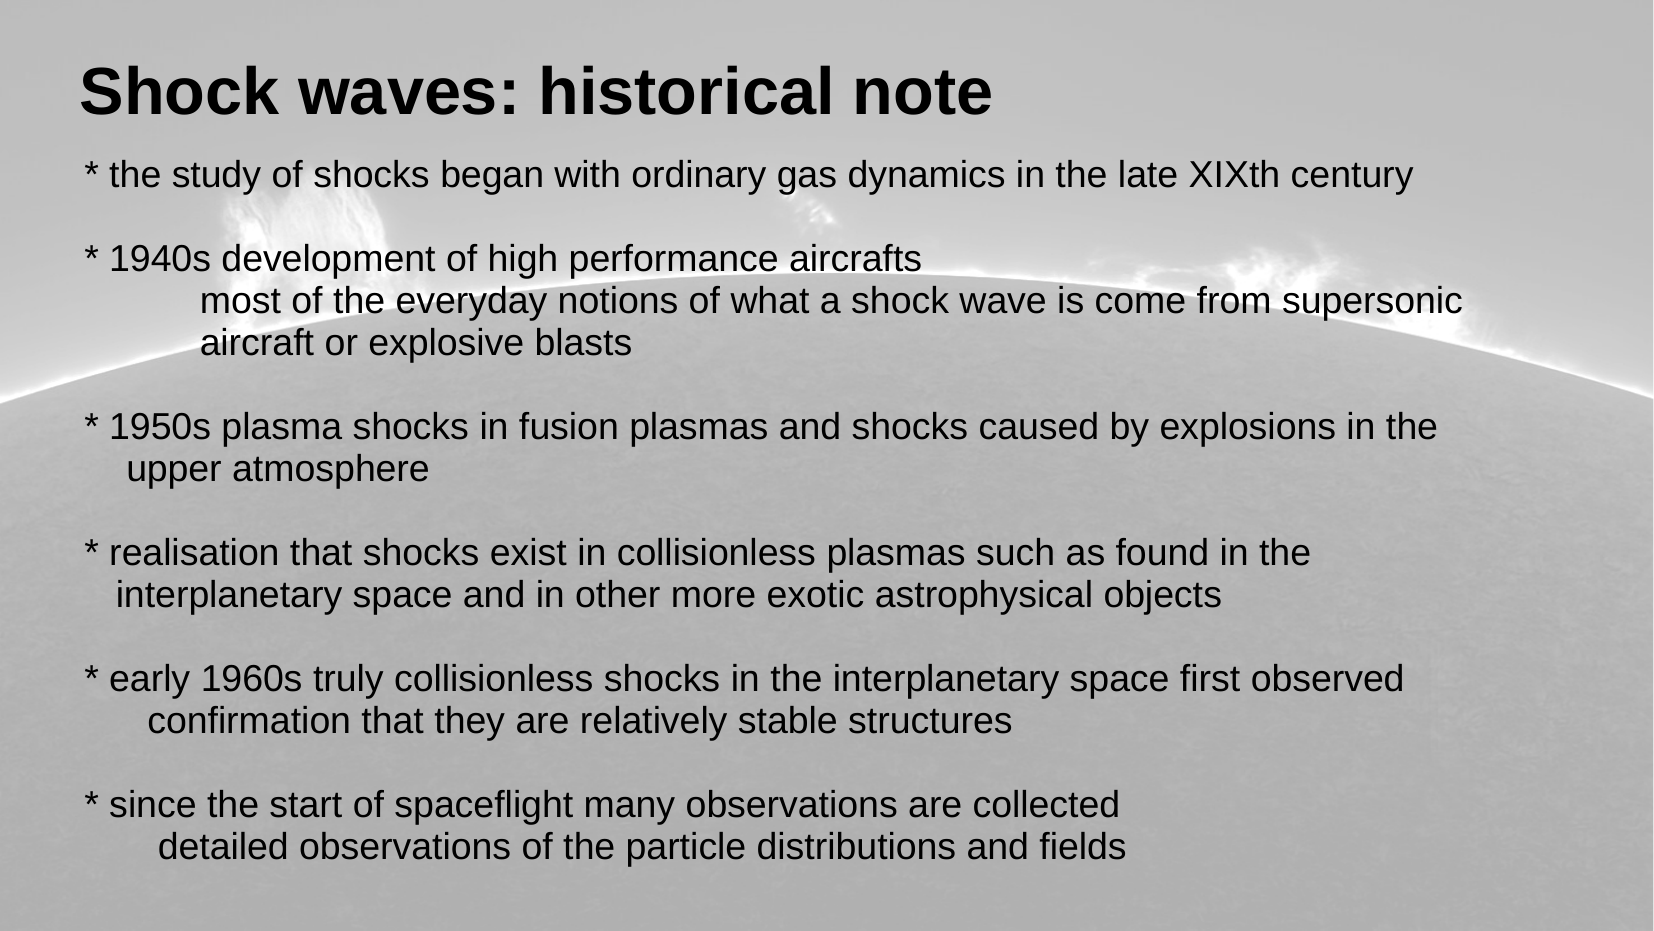

Shock waves: historical note
* the study of shocks began with ordinary gas dynamics in the late XIXth century
* 1940s development of high performance aircrafts
 most of the everyday notions of what a shock wave is come from supersonic
 aircraft or explosive blasts
* 1950s plasma shocks in fusion plasmas and shocks caused by explosions in the
 upper atmosphere
* realisation that shocks exist in collisionless plasmas such as found in the
 interplanetary space and in other more exotic astrophysical objects
* early 1960s truly collisionless shocks in the interplanetary space first observed
 confirmation that they are relatively stable structures
* since the start of spaceflight many observations are collected
 detailed observations of the particle distributions and fields